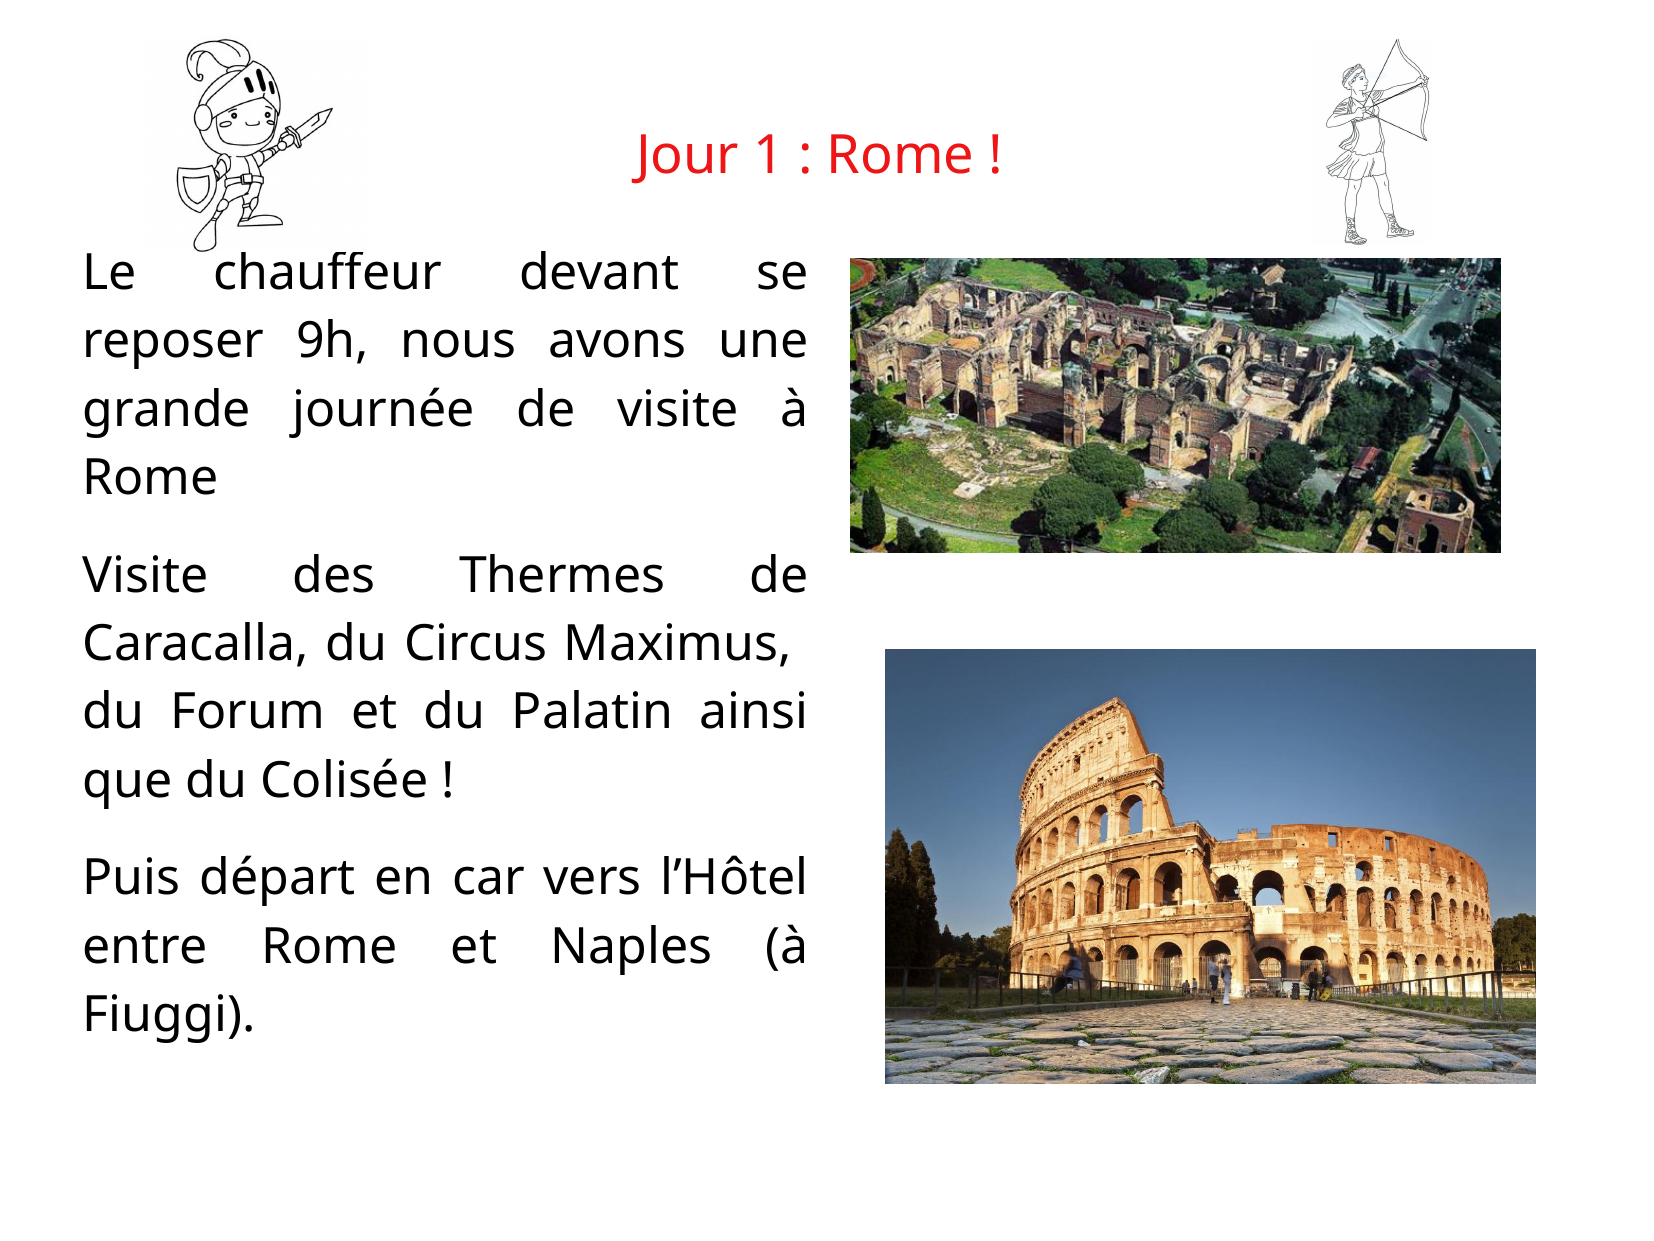

Jour 1 : Rome !
# Le chauffeur devant se reposer 9h, nous avons une grande journée de visite à Rome
Visite des Thermes de Caracalla, du Circus Maximus, du Forum et du Palatin ainsi que du Colisée !
Puis départ en car vers l’Hôtel entre Rome et Naples (à Fiuggi).